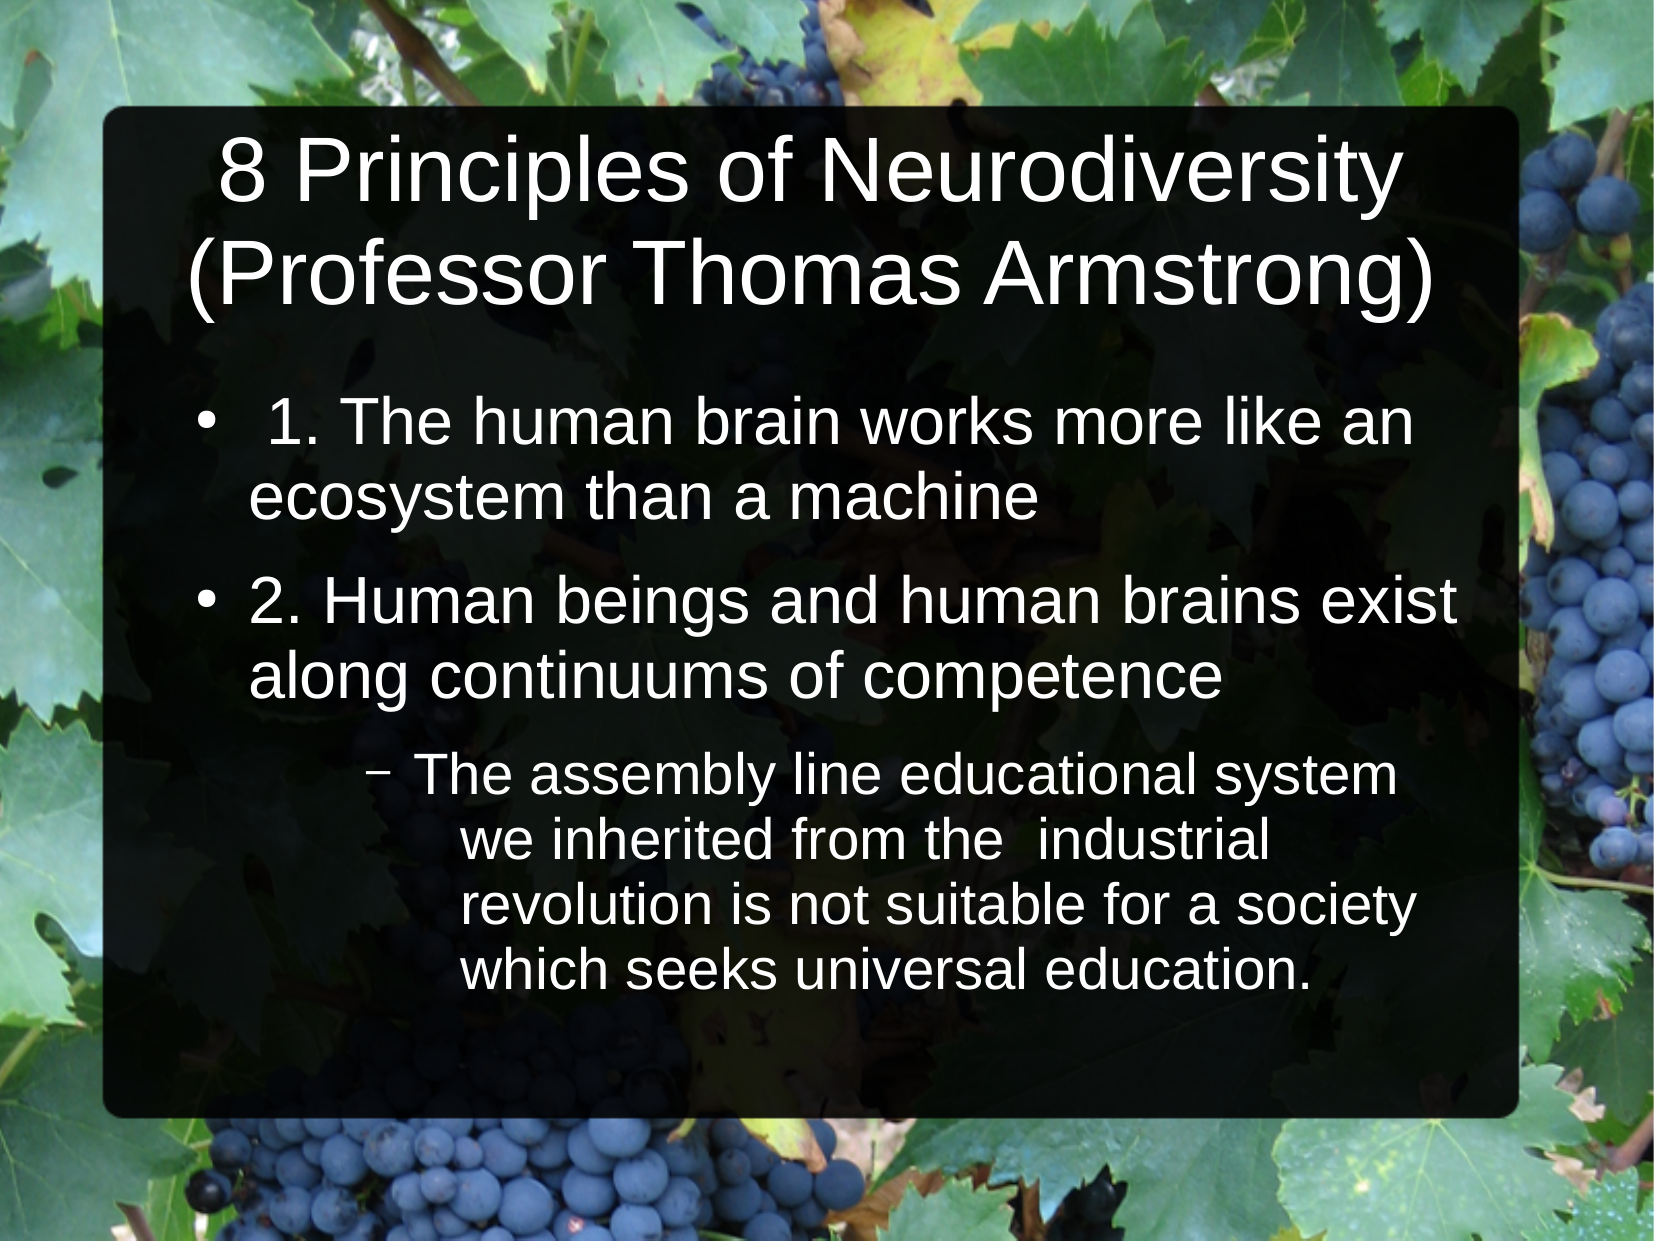

# 8 Principles of Neurodiversity (Professor Thomas Armstrong)
 1. The human brain works more like an ecosystem than a machine
2. Human beings and human brains exist along continuums of competence
The assembly line educational system we inherited from the industrial revolution is not suitable for a society which seeks universal education.